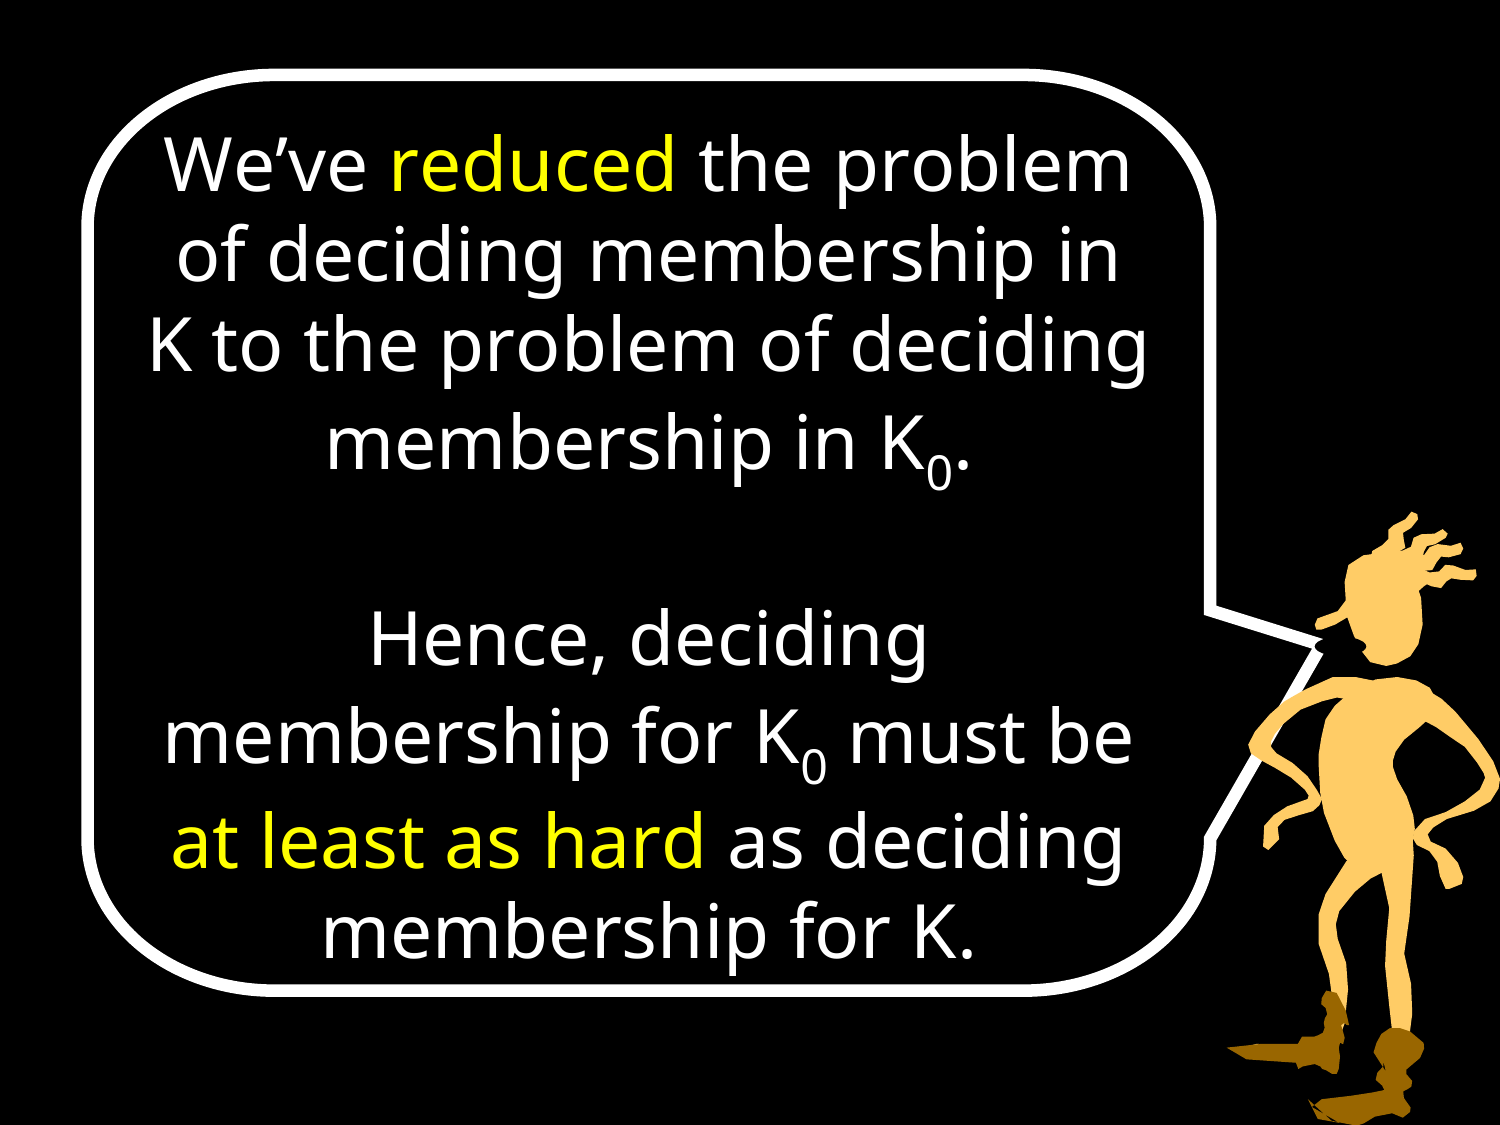

We’ve reduced the problem of deciding membership in K to the problem of deciding membership in K0.
Hence, deciding membership for K0 must be at least as hard as deciding membership for K.